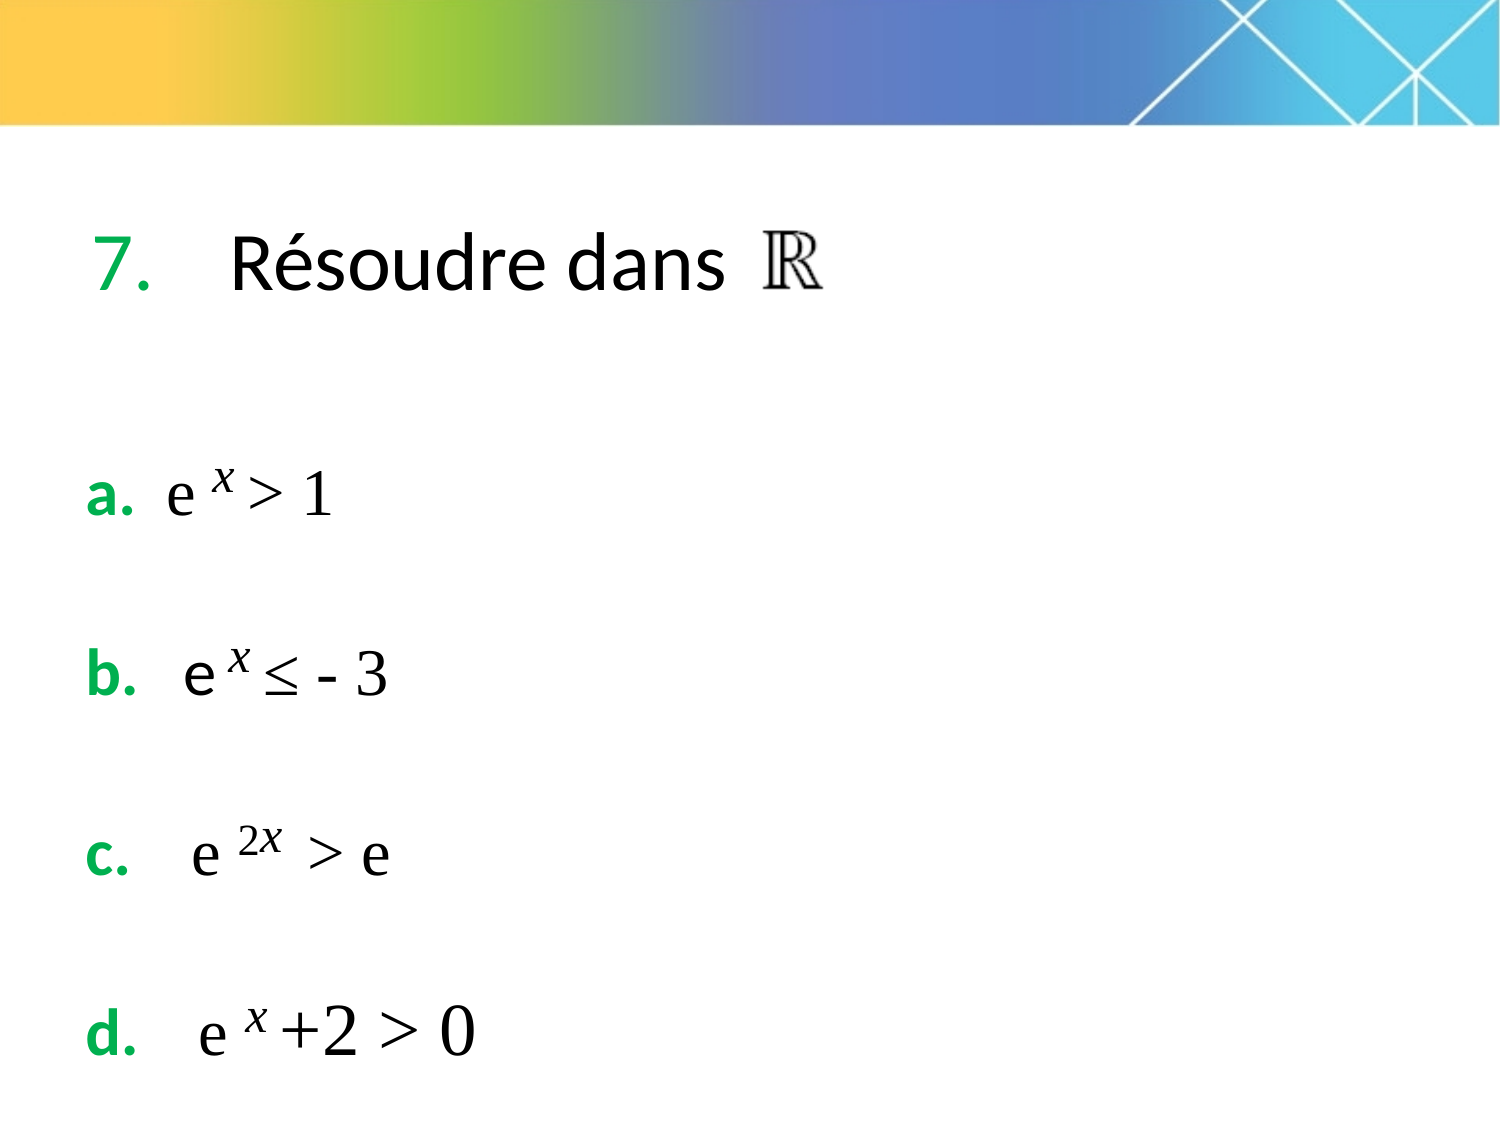

# Résoudre dans
a. e x > 1
b. e x ≤ - 3
c. e 2x > e
d. e x +2 > 0